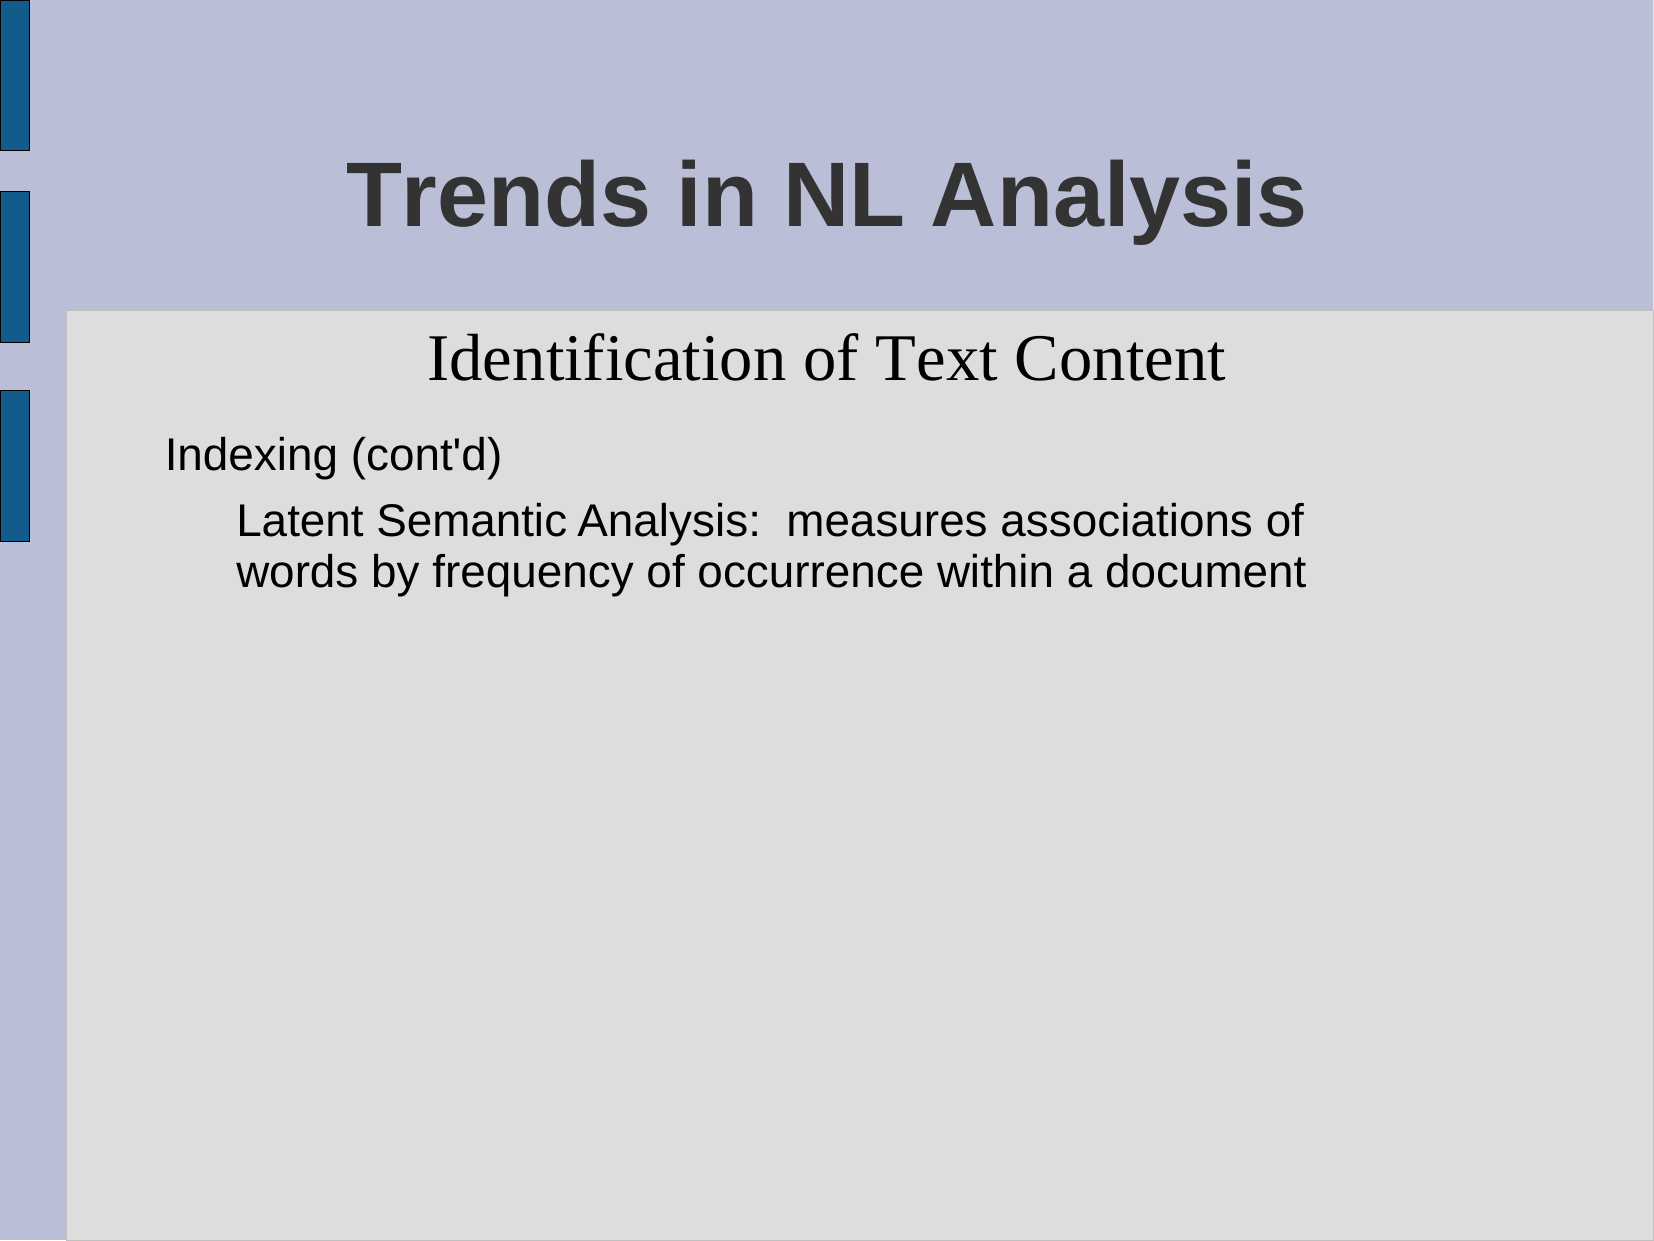

# Trends in NL Analysis
Identification of Text Content
Indexing (cont'd)
Latent Semantic Analysis: measures associations of words by frequency of occurrence within a document